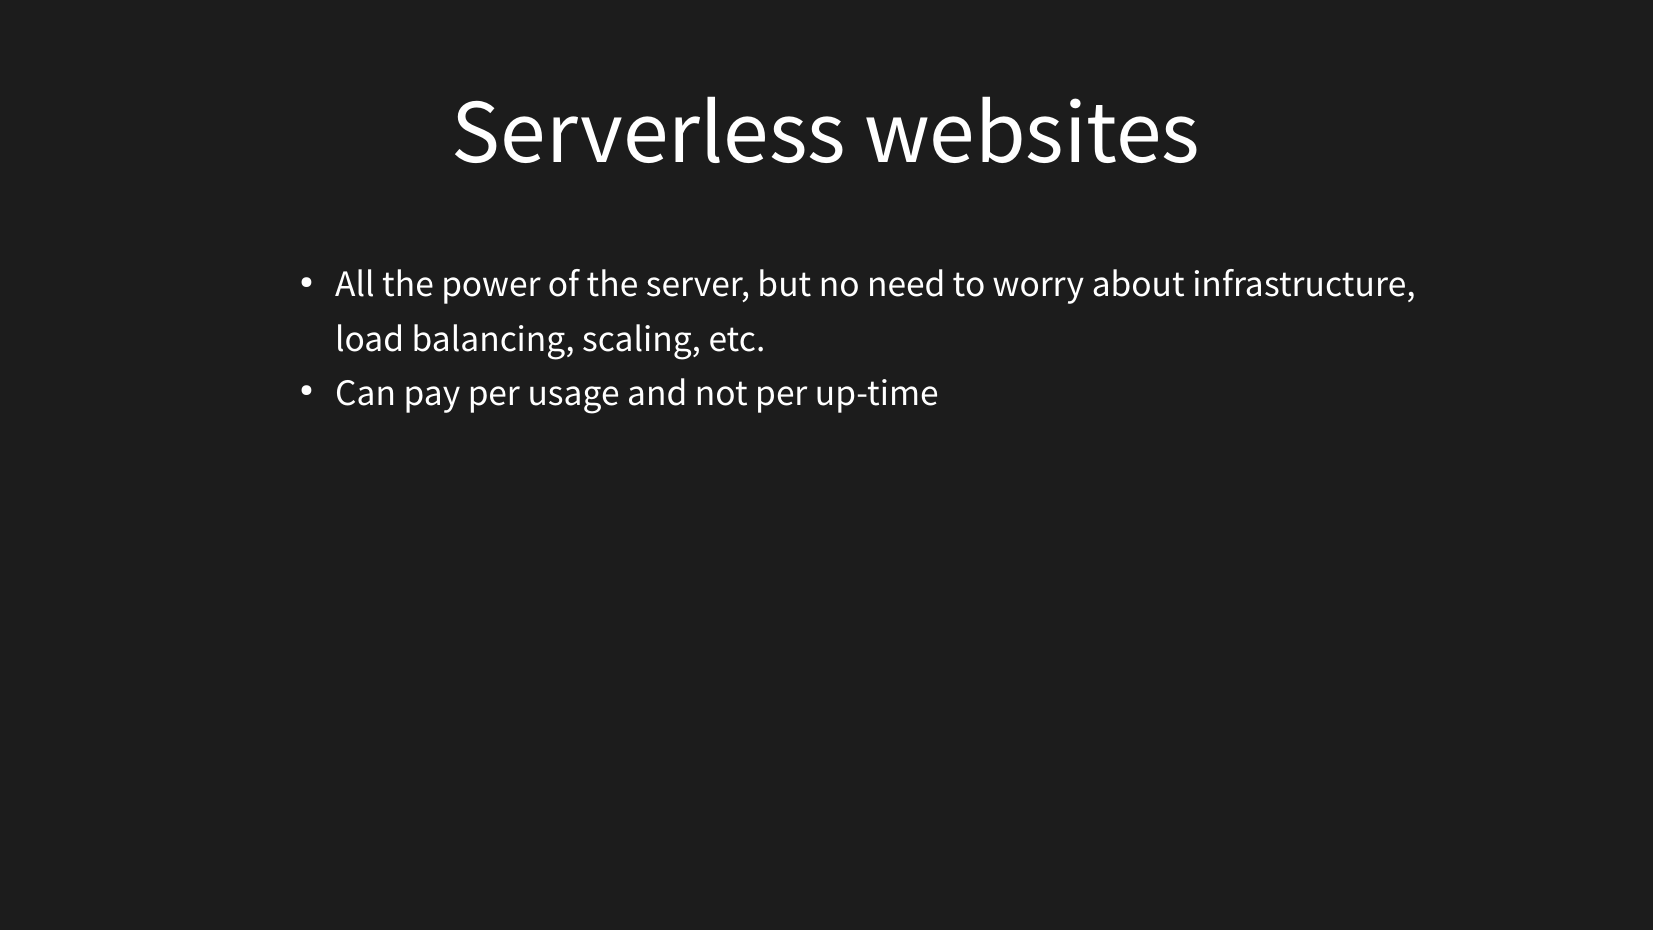

# Serverless websites
All the power of the server, but no need to worry about infrastructure, load balancing, scaling, etc.
Can pay per usage and not per up-time